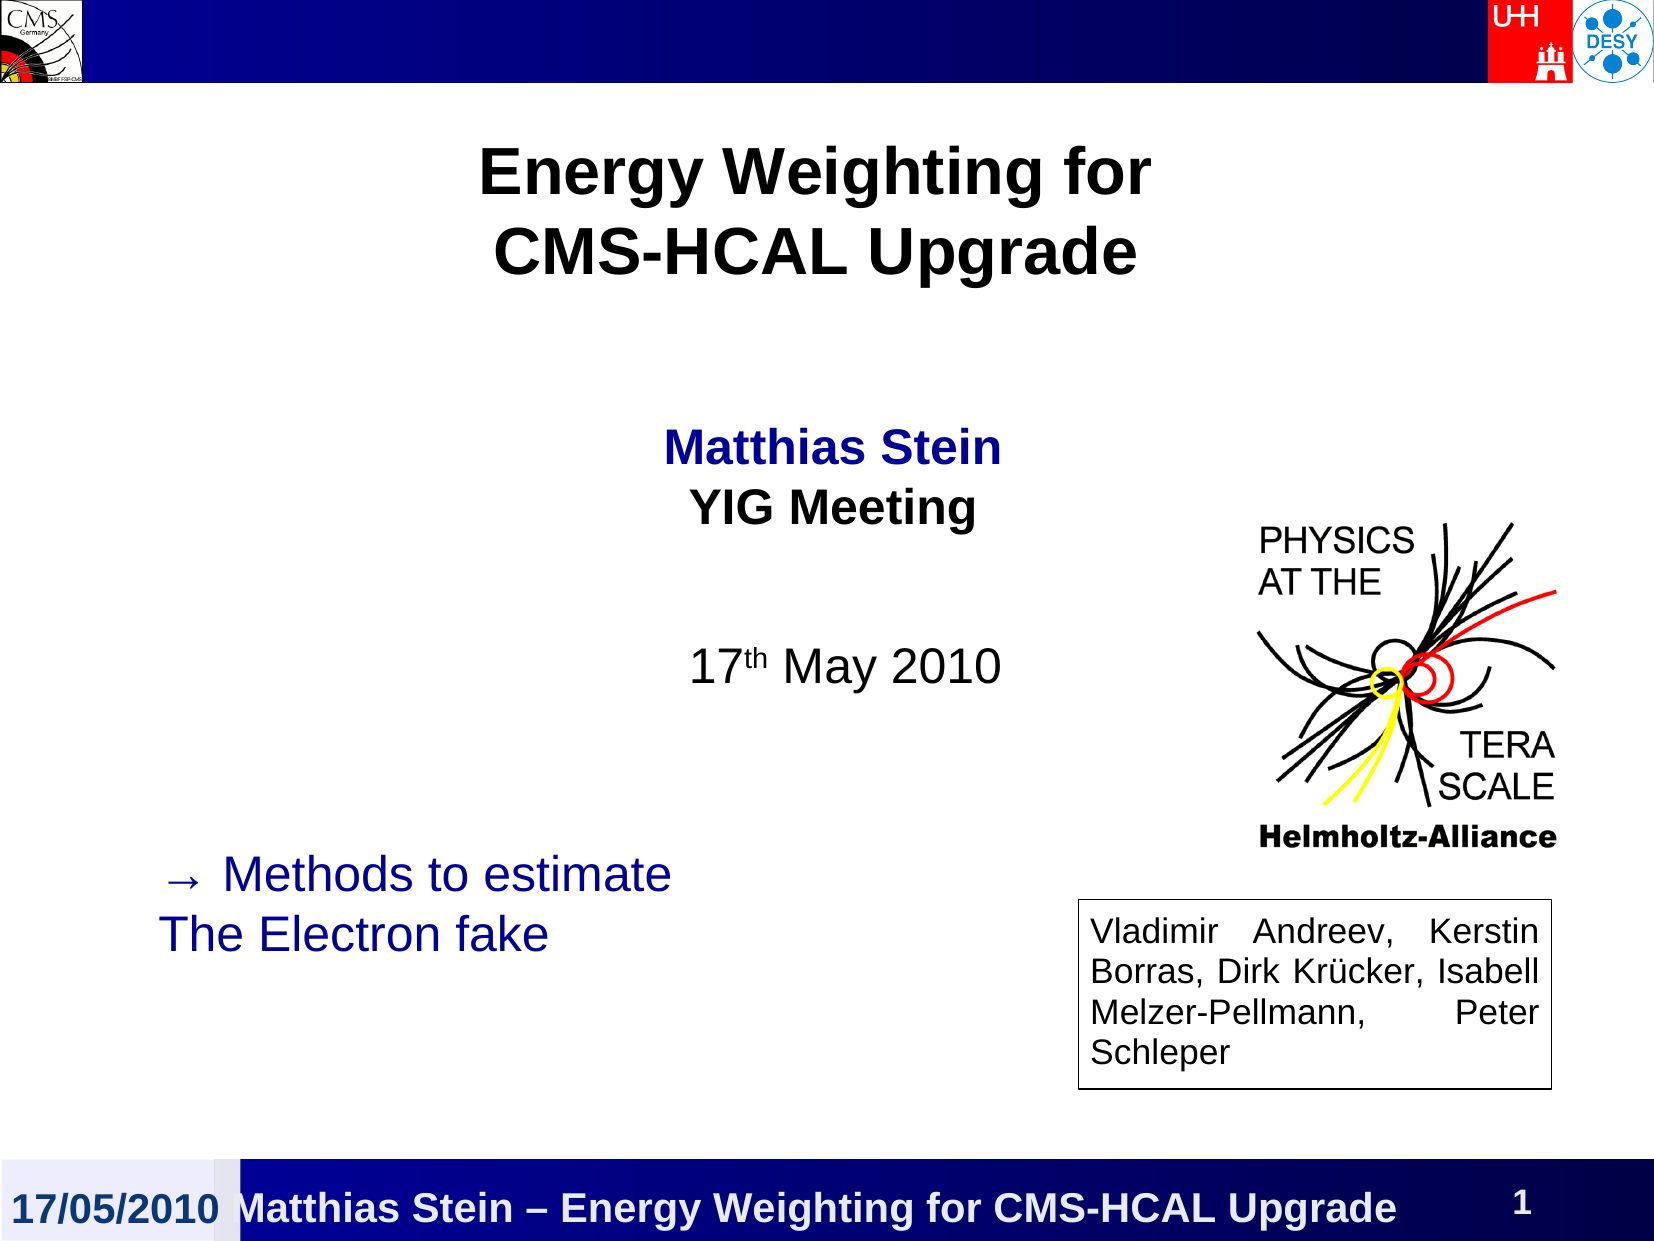

Energy Weighting for
CMS-HCAL Upgrade
Matthias Stein
YIG Meeting
17th May 2010
→ Methods to estimate
The Electron fake
Vladimir Andreev, Kerstin Borras, Dirk Krücker, Isabell Melzer-Pellmann, Peter Schleper